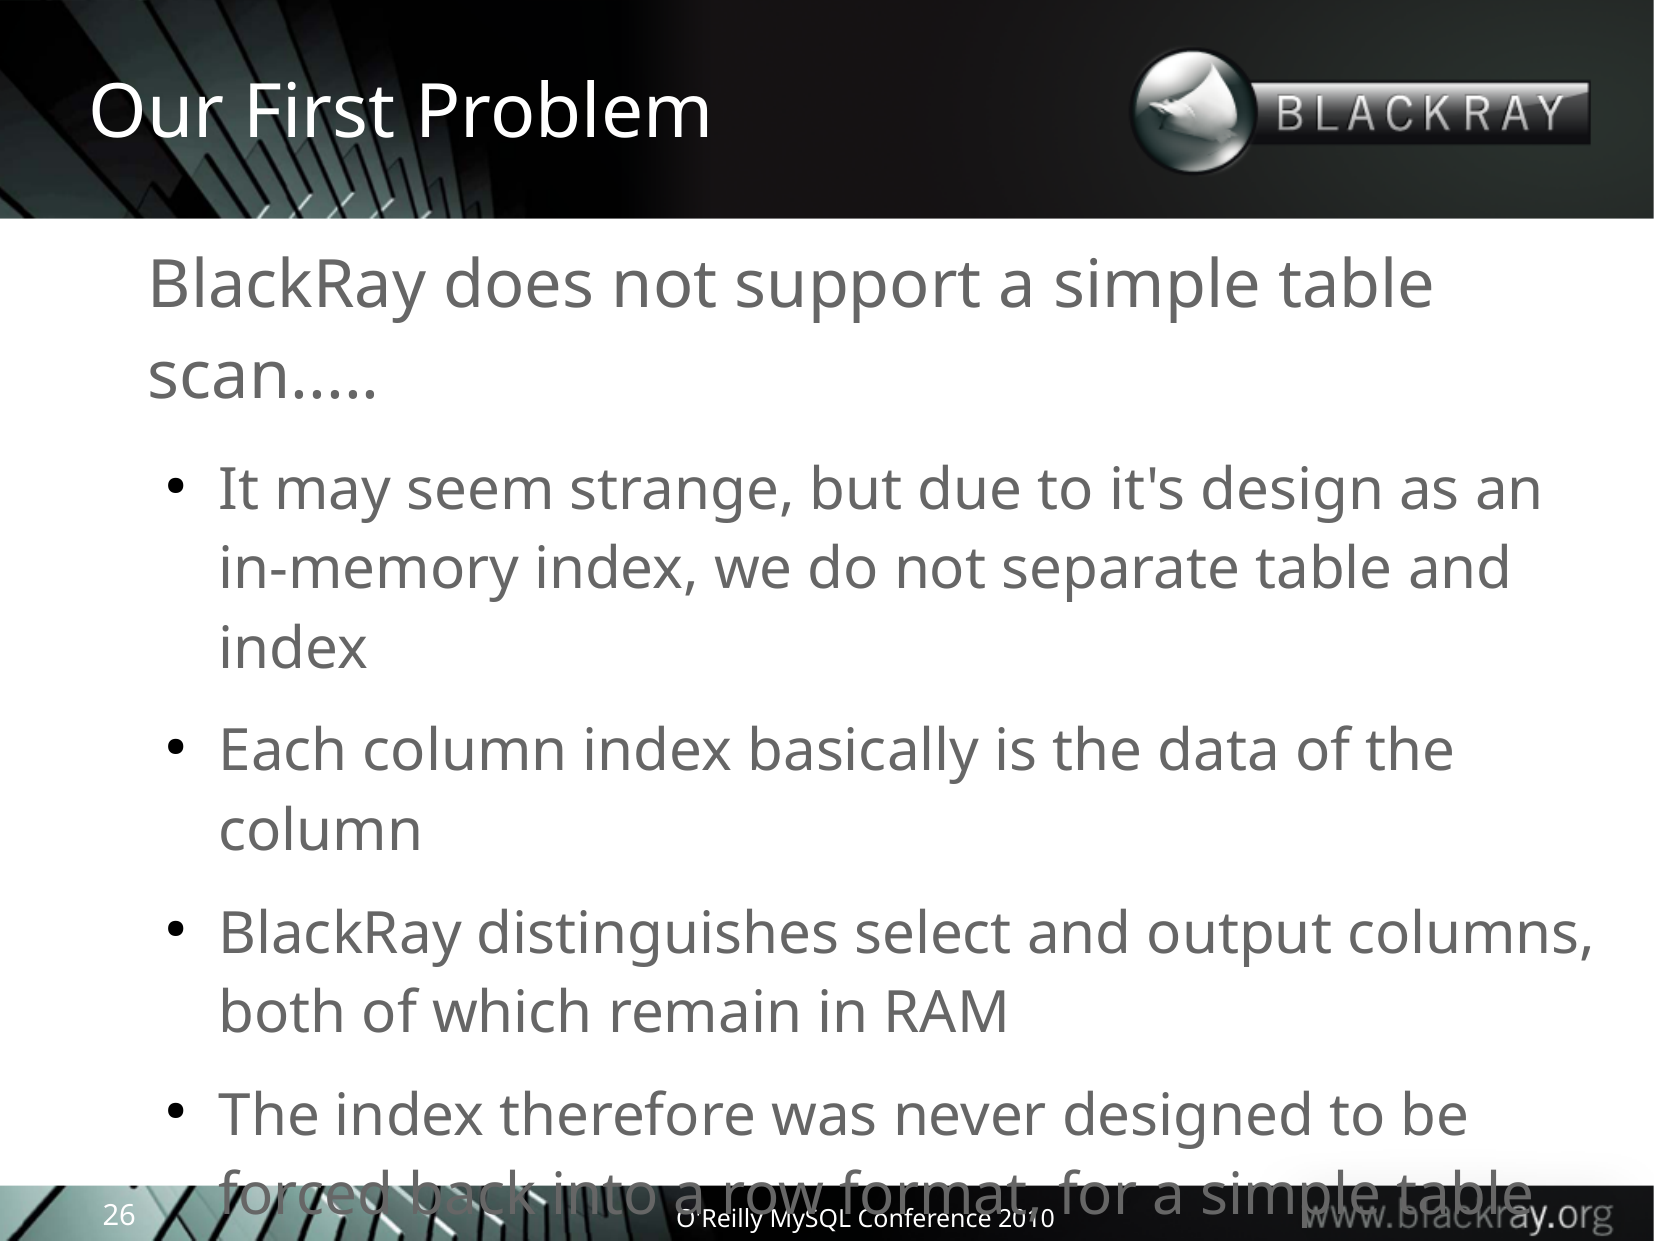

# Our First Problem
BlackRay does not support a simple table scan.....
It may seem strange, but due to it's design as an in-memory index, we do not separate table and index
Each column index basically is the data of the column
BlackRay distinguishes select and output columns, both of which remain in RAM
The index therefore was never designed to be forced back into a row format, for a simple table walk